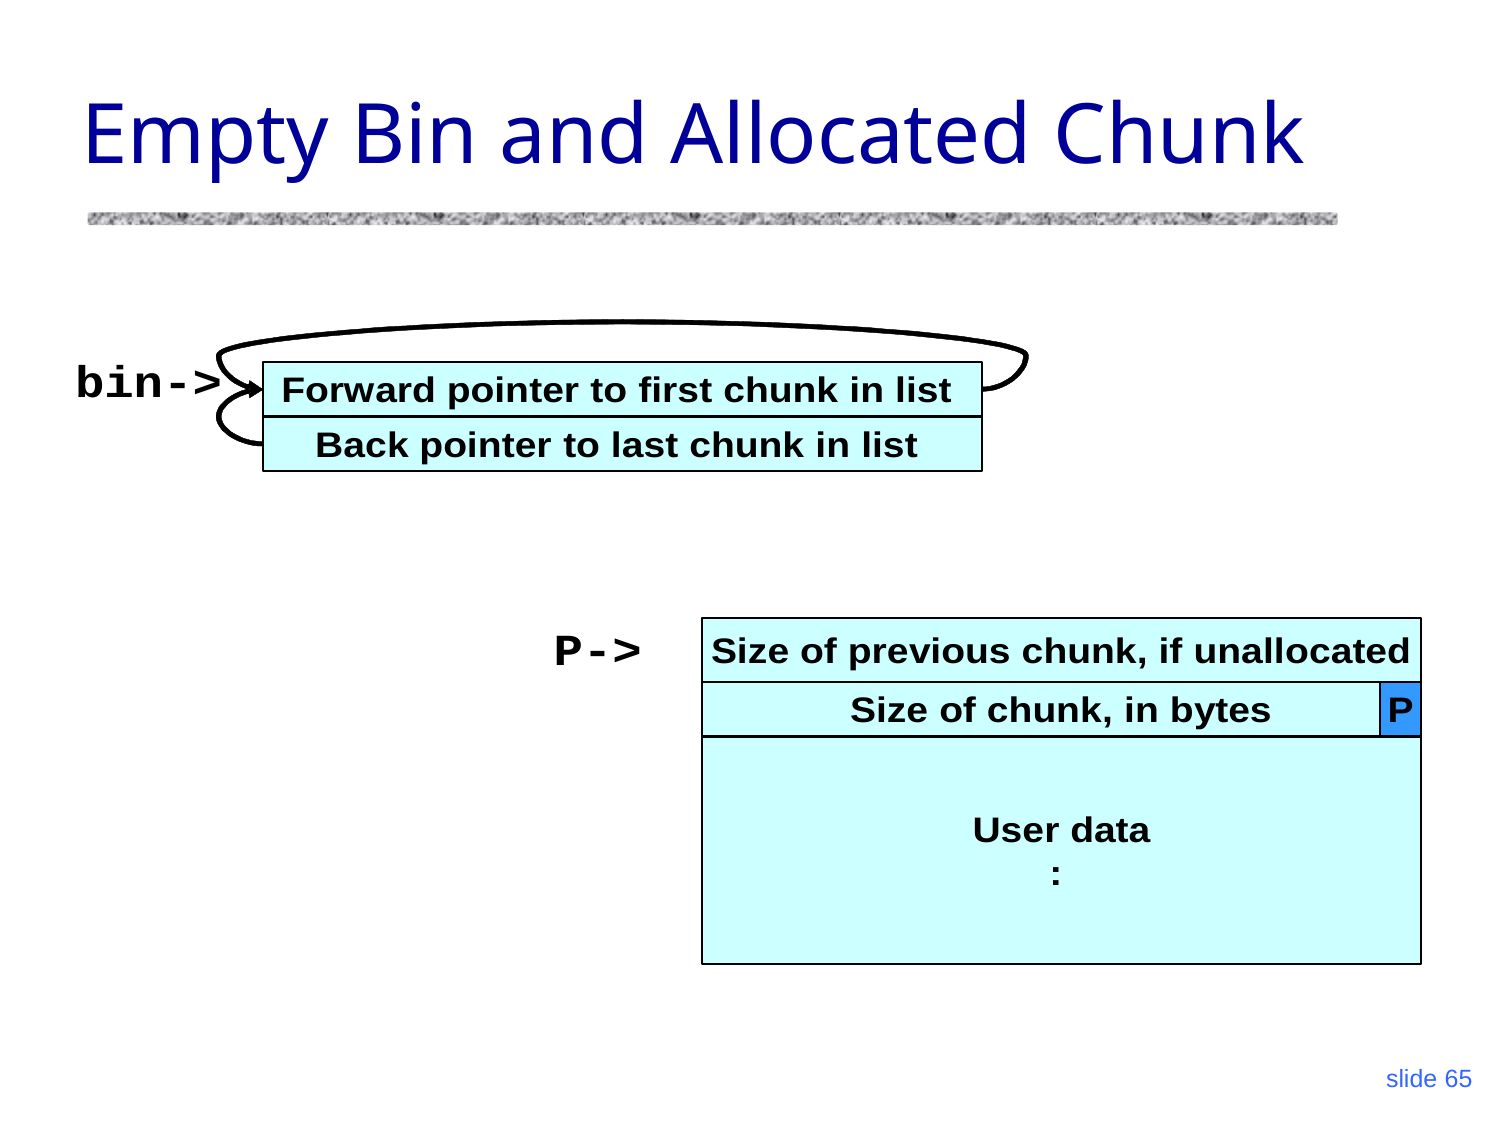

# Empty Bin and Allocated Chunk
slide